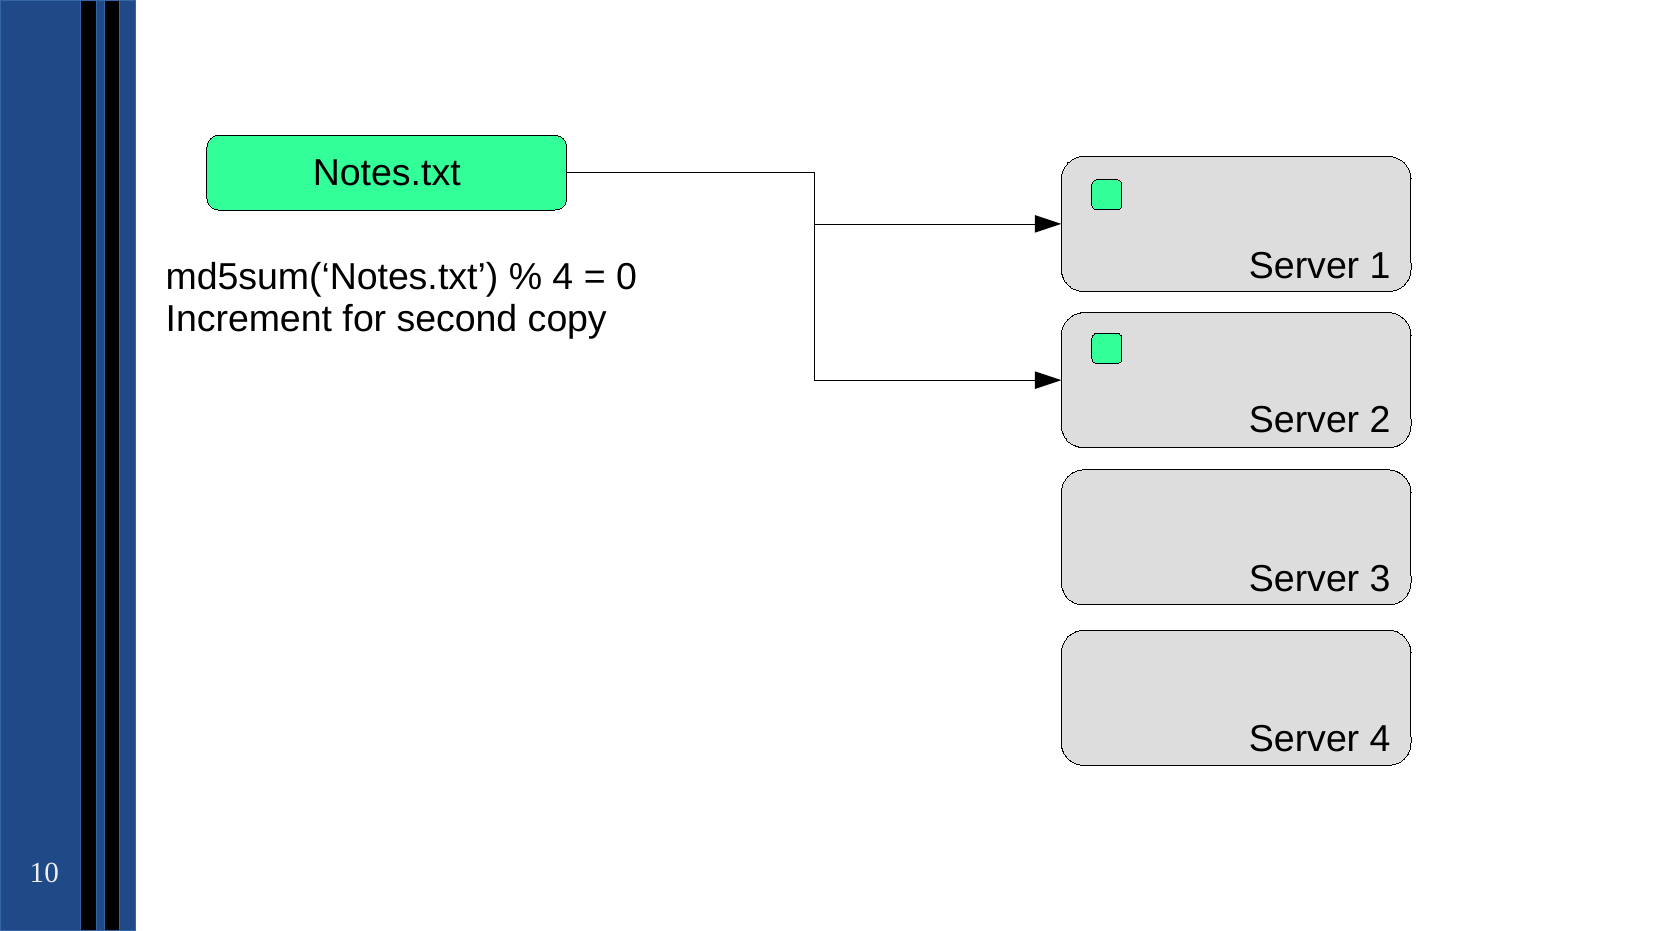

Notes.txt
Server 1
md5sum(‘Notes.txt’) % 4 = 0
Increment for second copy
Server 2
Server 3
Server 4
10